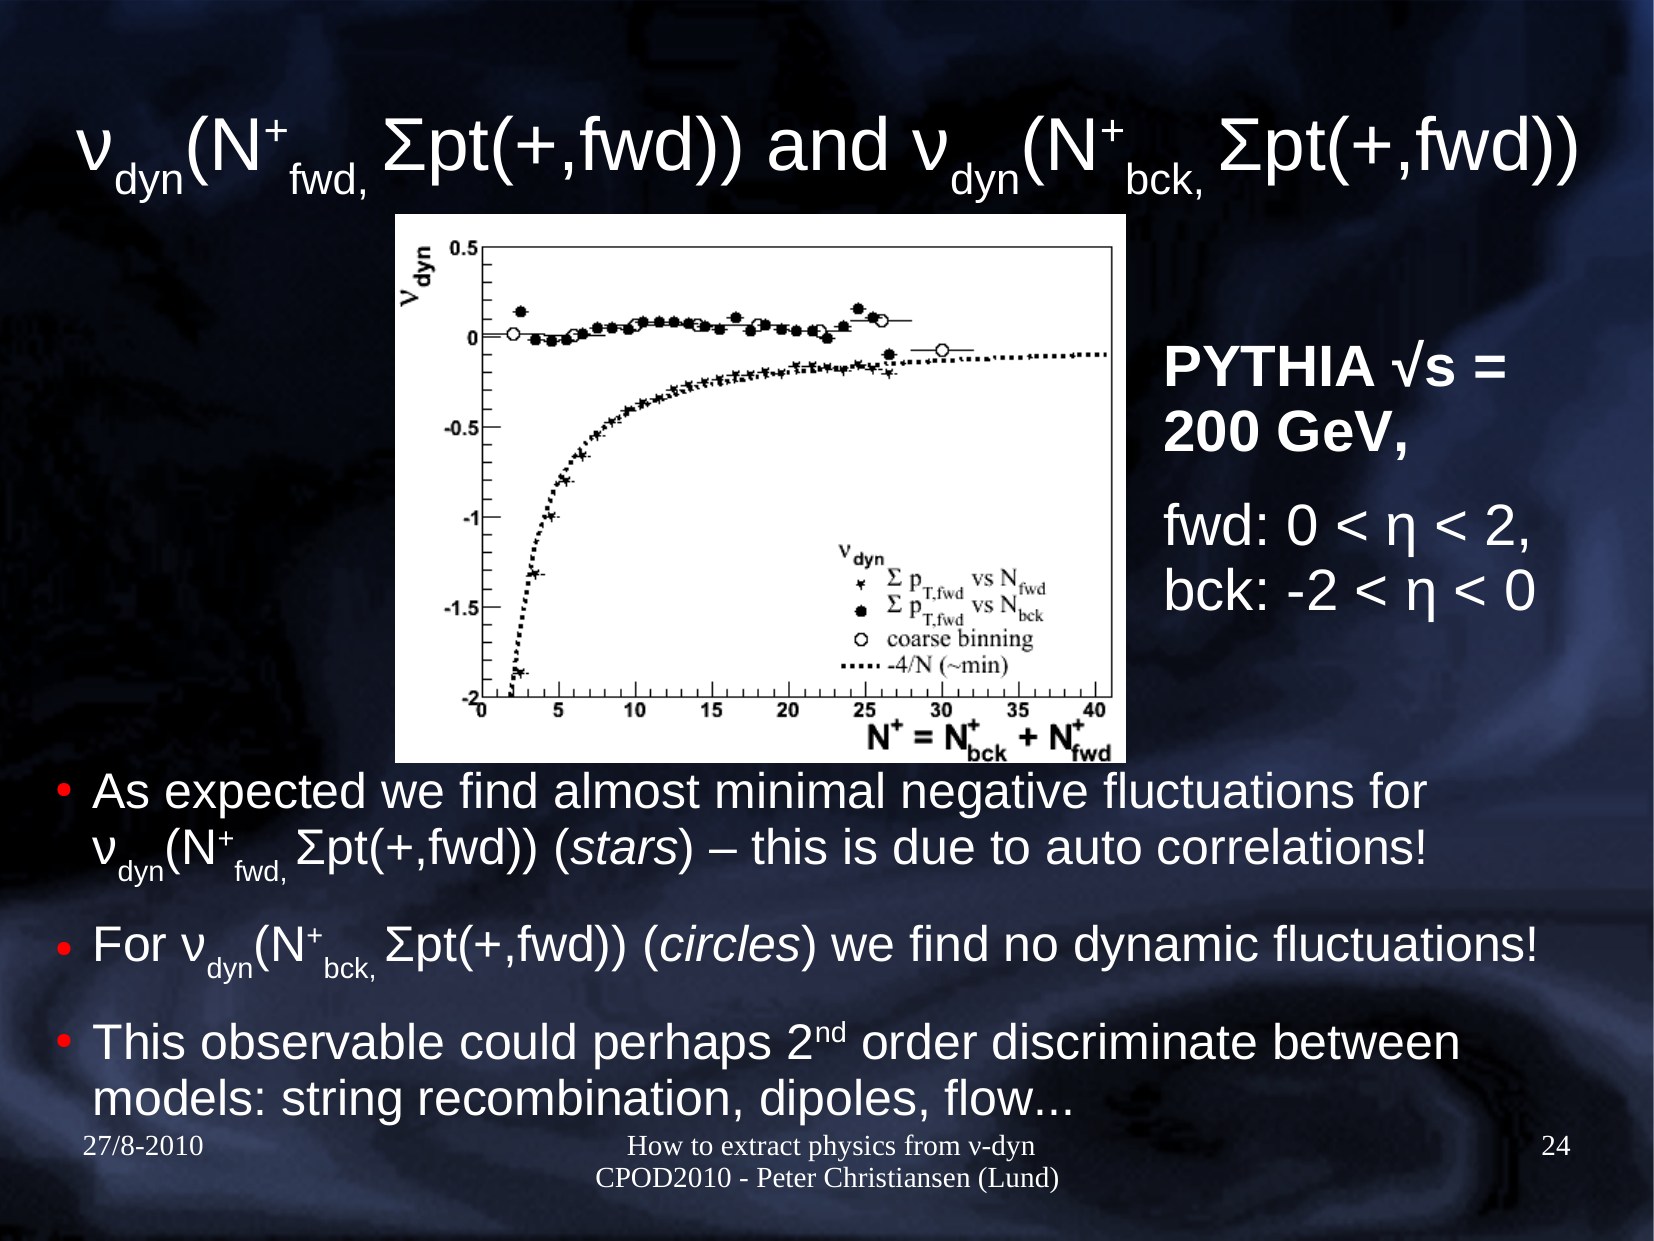

# νdyn(N+fwd, Σpt(+,fwd)) and νdyn(N+bck, Σpt(+,fwd))
PYTHIA √s = 200 GeV,
fwd: 0 < η < 2, bck: -2 < η < 0
As expected we find almost minimal negative fluctuations for νdyn(N+fwd, Σpt(+,fwd)) (stars) – this is due to auto correlations!
For νdyn(N+bck, Σpt(+,fwd)) (circles) we find no dynamic fluctuations!
This observable could perhaps 2nd order discriminate between models: string recombination, dipoles, flow...
27/8-2010
24